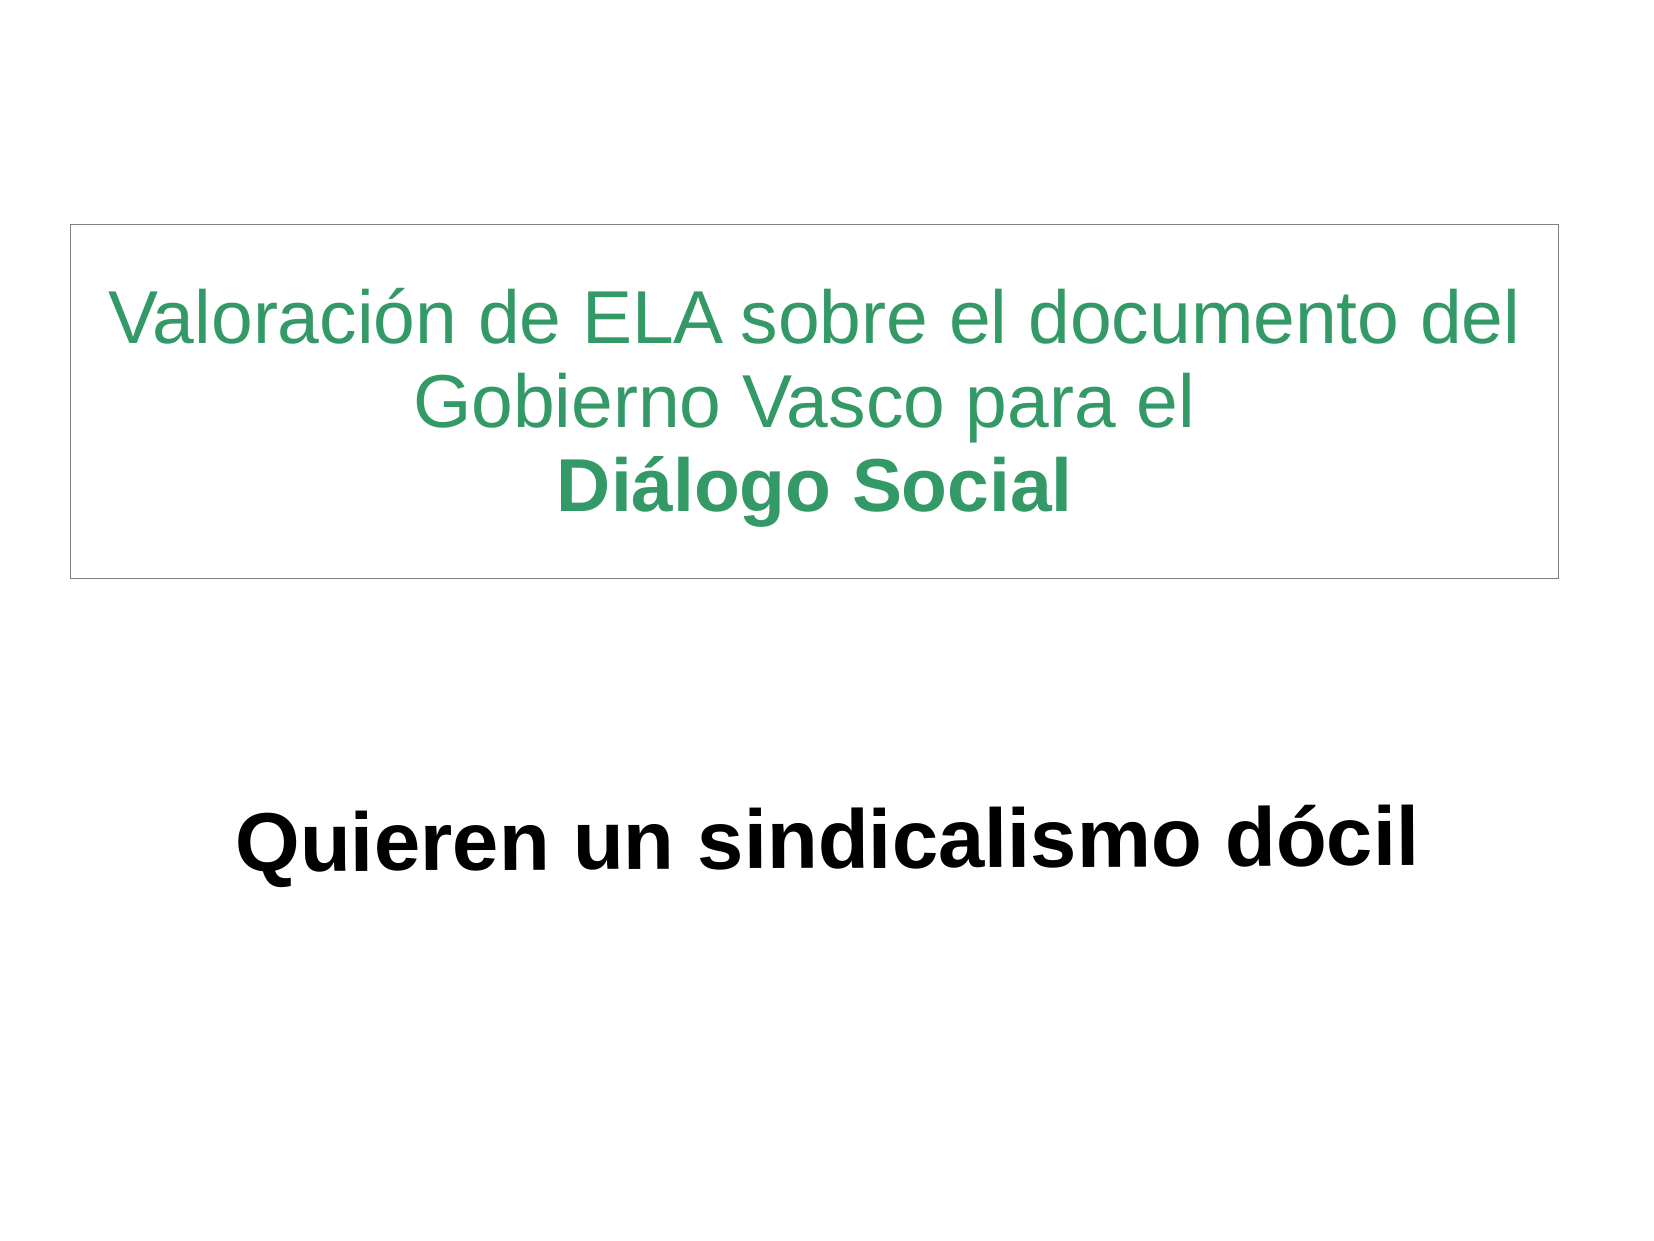

# Valoración de ELA sobre el documento del Gobierno Vasco para el Diálogo Social
Quieren un sindicalismo dócil